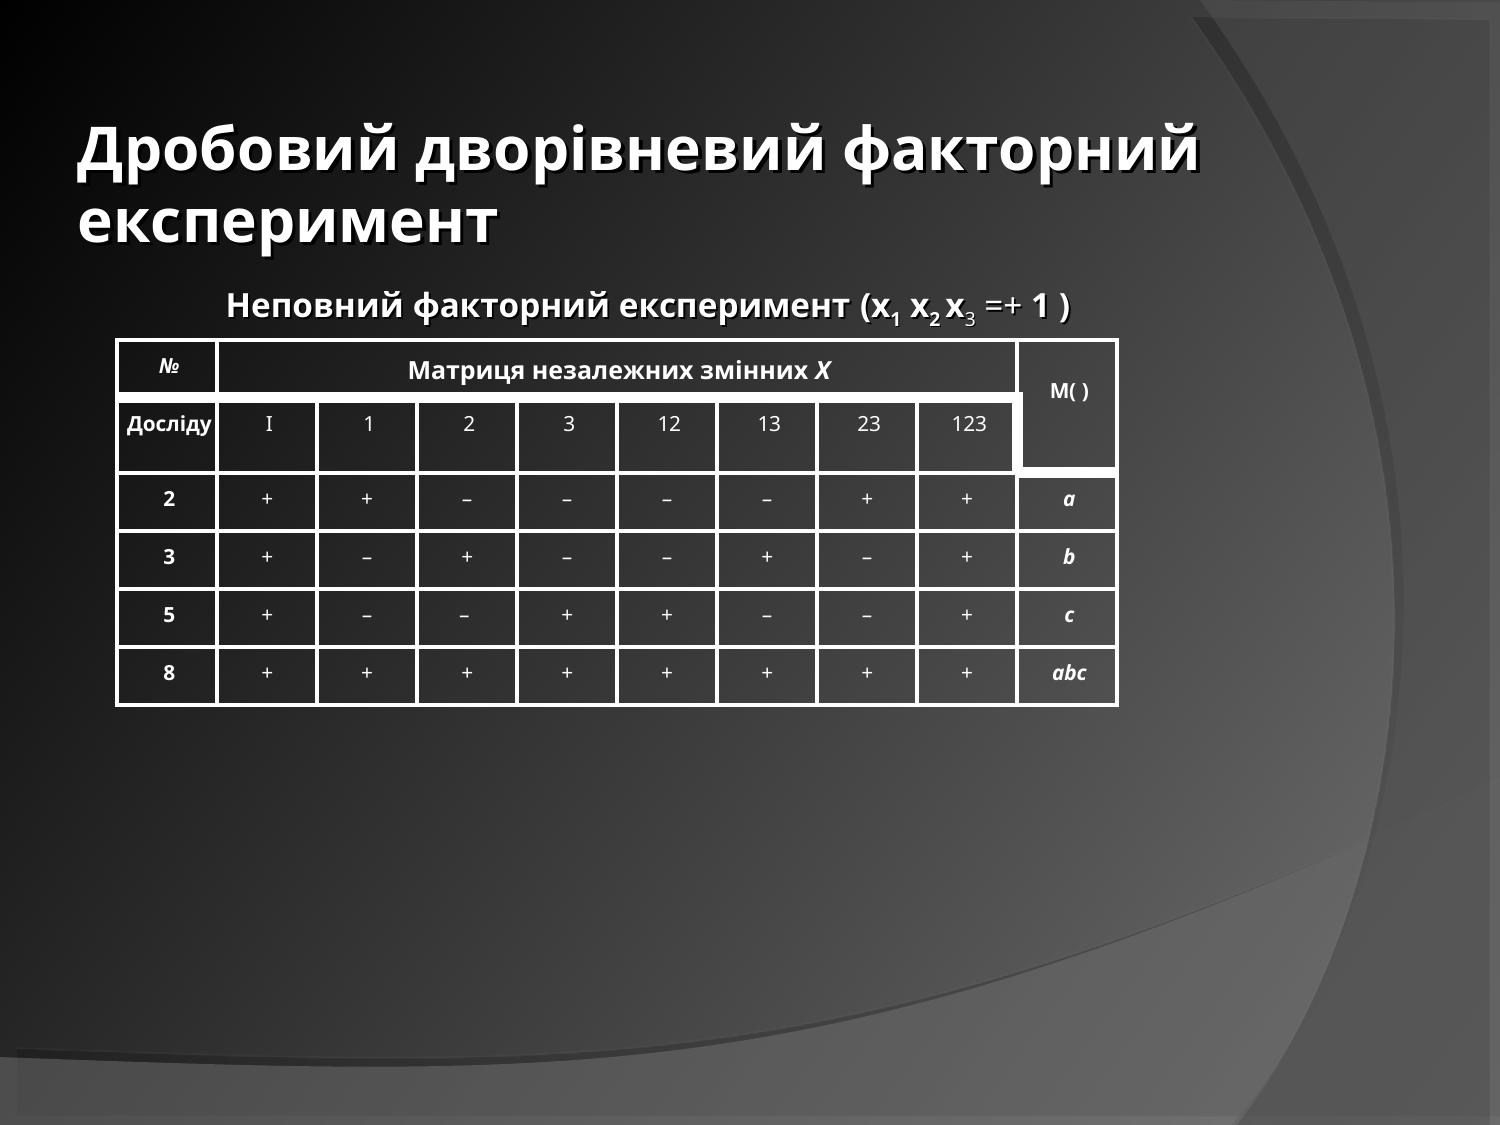

# Дробовий дворівневий факторний експеримент
Неповний факторний експеримент (x1 x2 х3 =+ 1 )
| № | Матриця незалежних змінних X | | | | | | | | M( ) |
| --- | --- | --- | --- | --- | --- | --- | --- | --- | --- |
| Досліду | I | 1 | 2 | 3 | 12 | 13 | 23 | 123 | |
| 2 | + | + | – | – | – | – | + | + | а |
| 3 | + | – | + | – | – | + | – | + | b |
| 5 | + | – | – | + | + | – | – | + | с |
| 8 | + | + | + | + | + | + | + | + | abc |